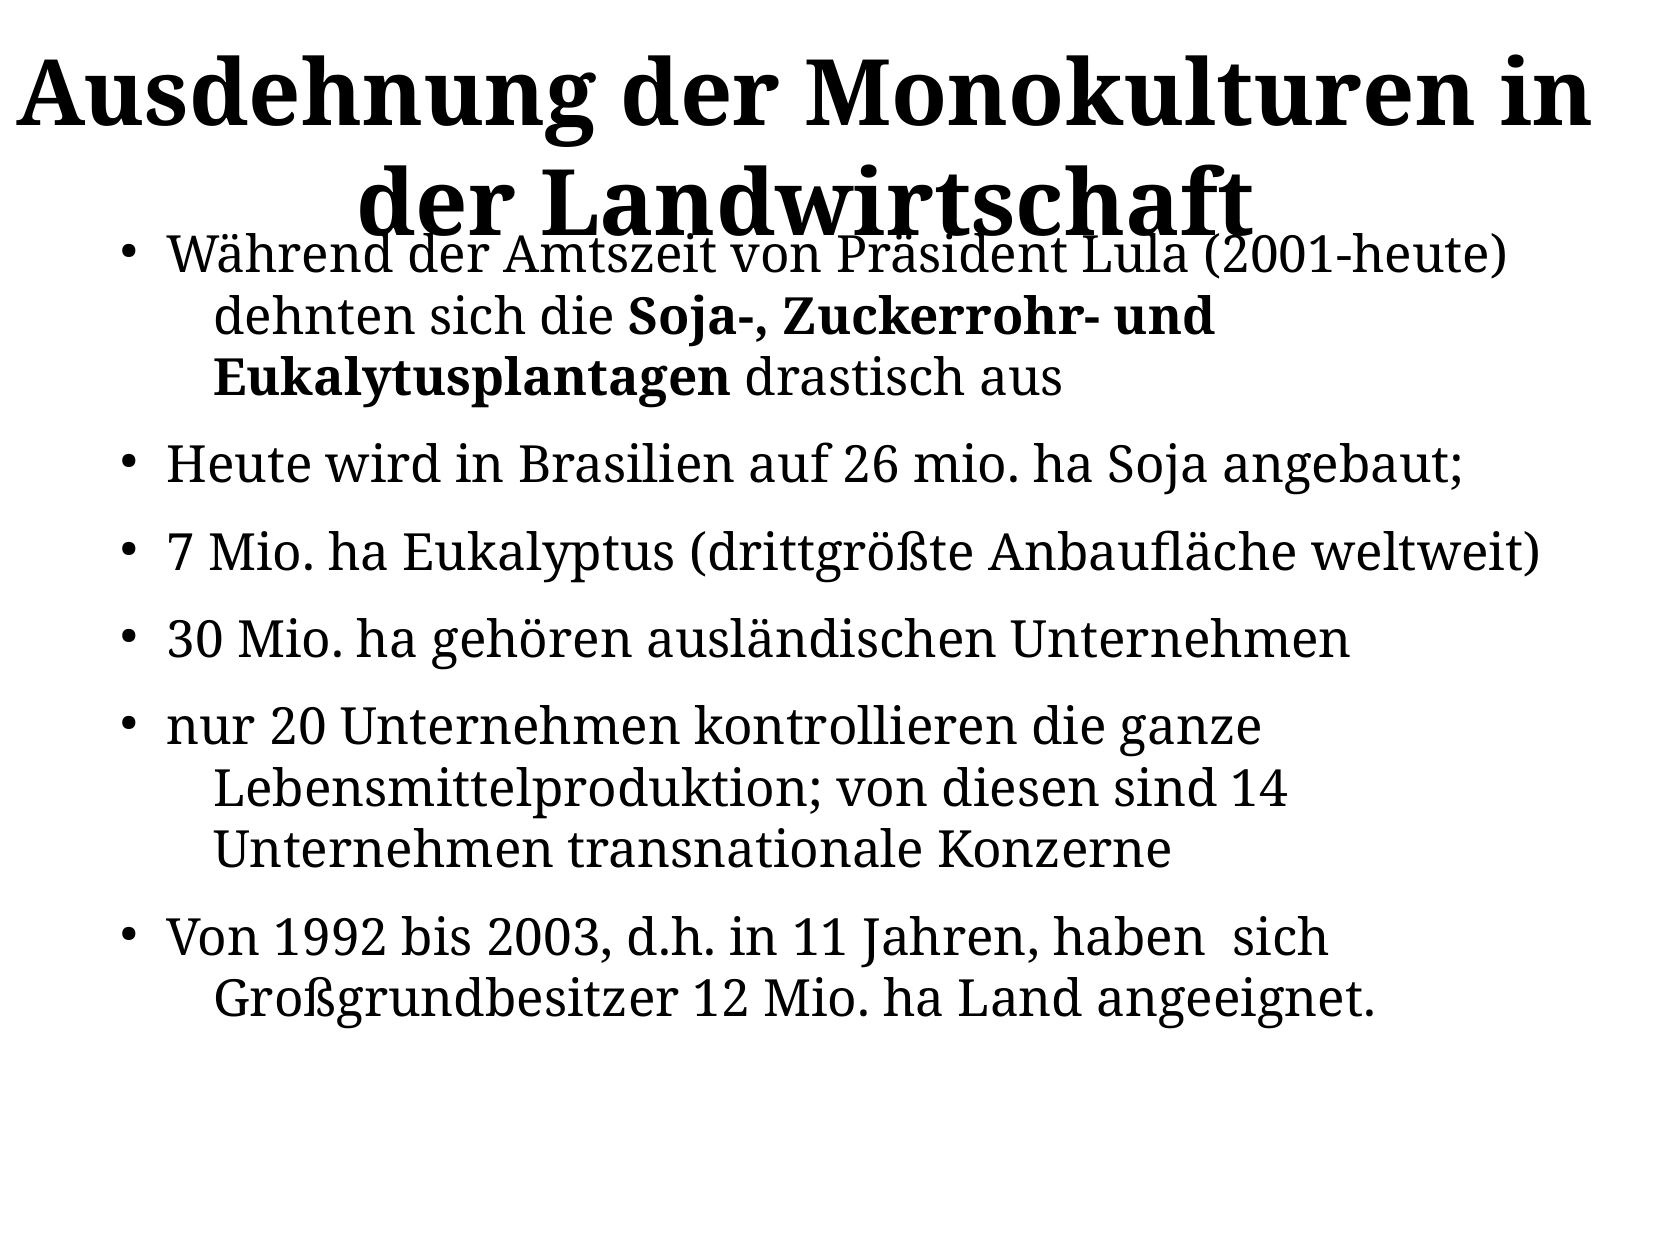

# Ausdehnung der Monokulturen in der Landwirtschaft
Während der Amtszeit von Präsident Lula (2001-heute) dehnten sich die Soja-, Zuckerrohr- und Eukalytusplantagen drastisch aus
Heute wird in Brasilien auf 26 mio. ha Soja angebaut;
7 Mio. ha Eukalyptus (drittgrößte Anbaufläche weltweit)
30 Mio. ha gehören ausländischen Unternehmen
nur 20 Unternehmen kontrollieren die ganze Lebensmittelproduktion; von diesen sind 14 Unternehmen transnationale Konzerne
Von 1992 bis 2003, d.h. in 11 Jahren, haben sich Großgrundbesitzer 12 Mio. ha Land angeeignet.